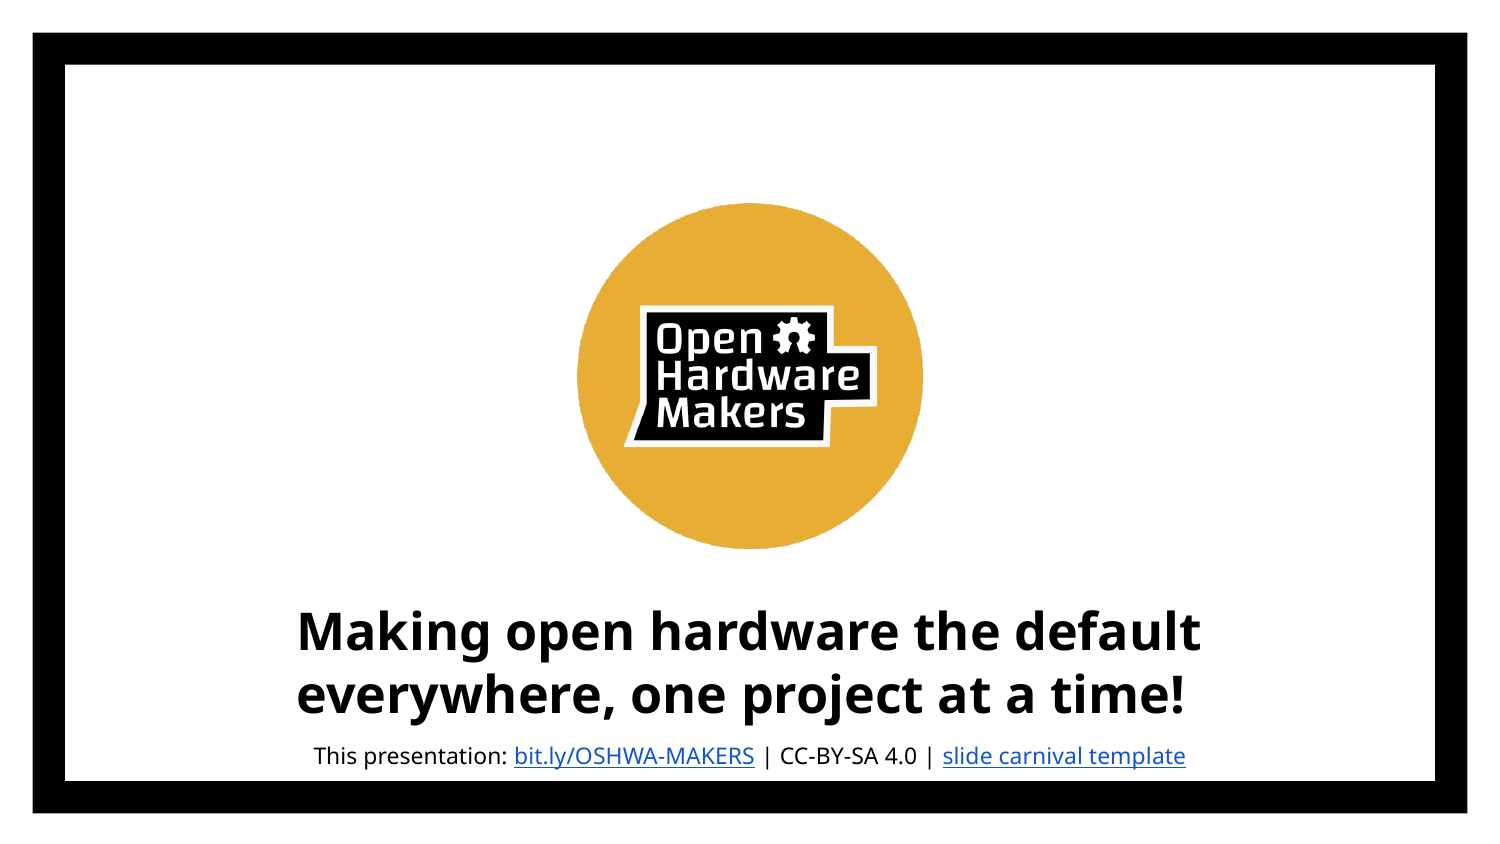

# Making open hardware the default everywhere, one project at a time!
This presentation: bit.ly/OSHWA-MAKERS | CC-BY-SA 4.0 | slide carnival template